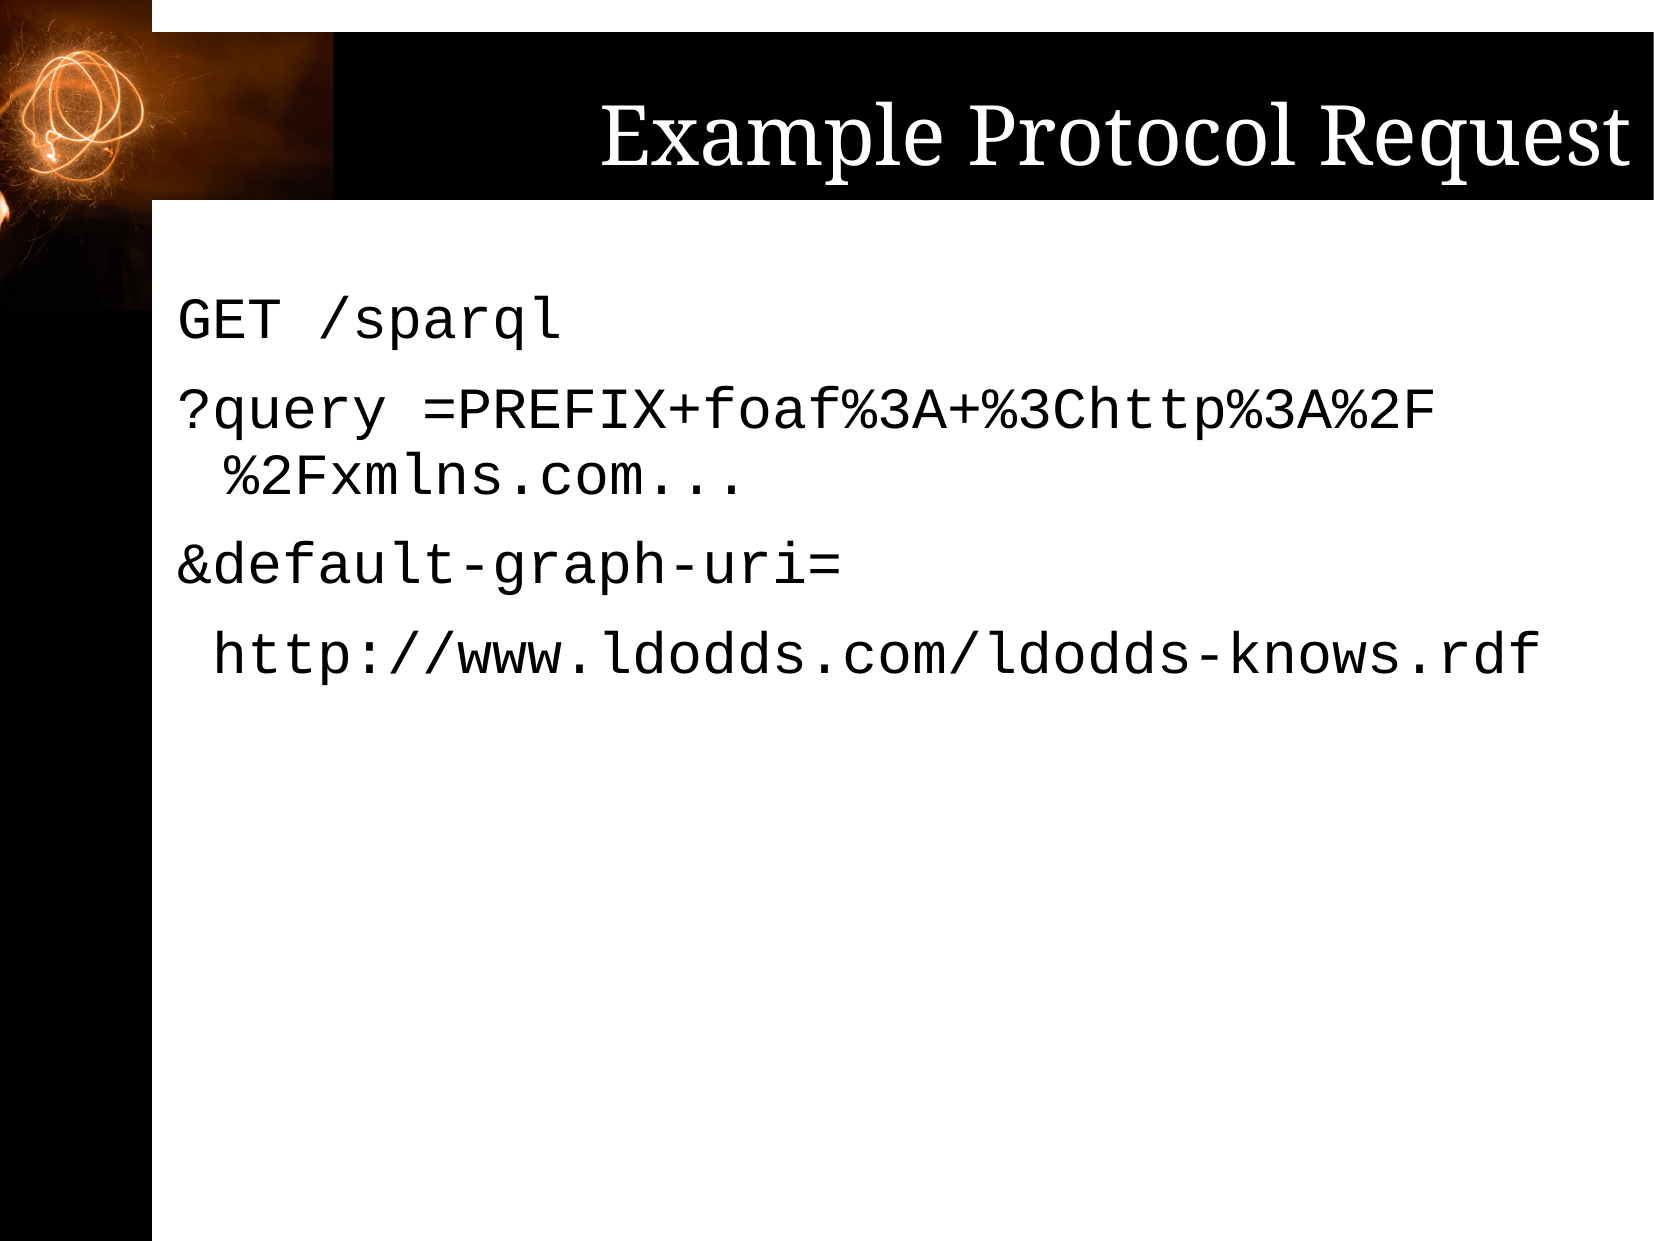

# Example Protocol Request
GET /sparql
?query =PREFIX+foaf%3A+%3Chttp%3A%2F%2Fxmlns.com...
&default-graph-uri=
 http://www.ldodds.com/ldodds-knows.rdf